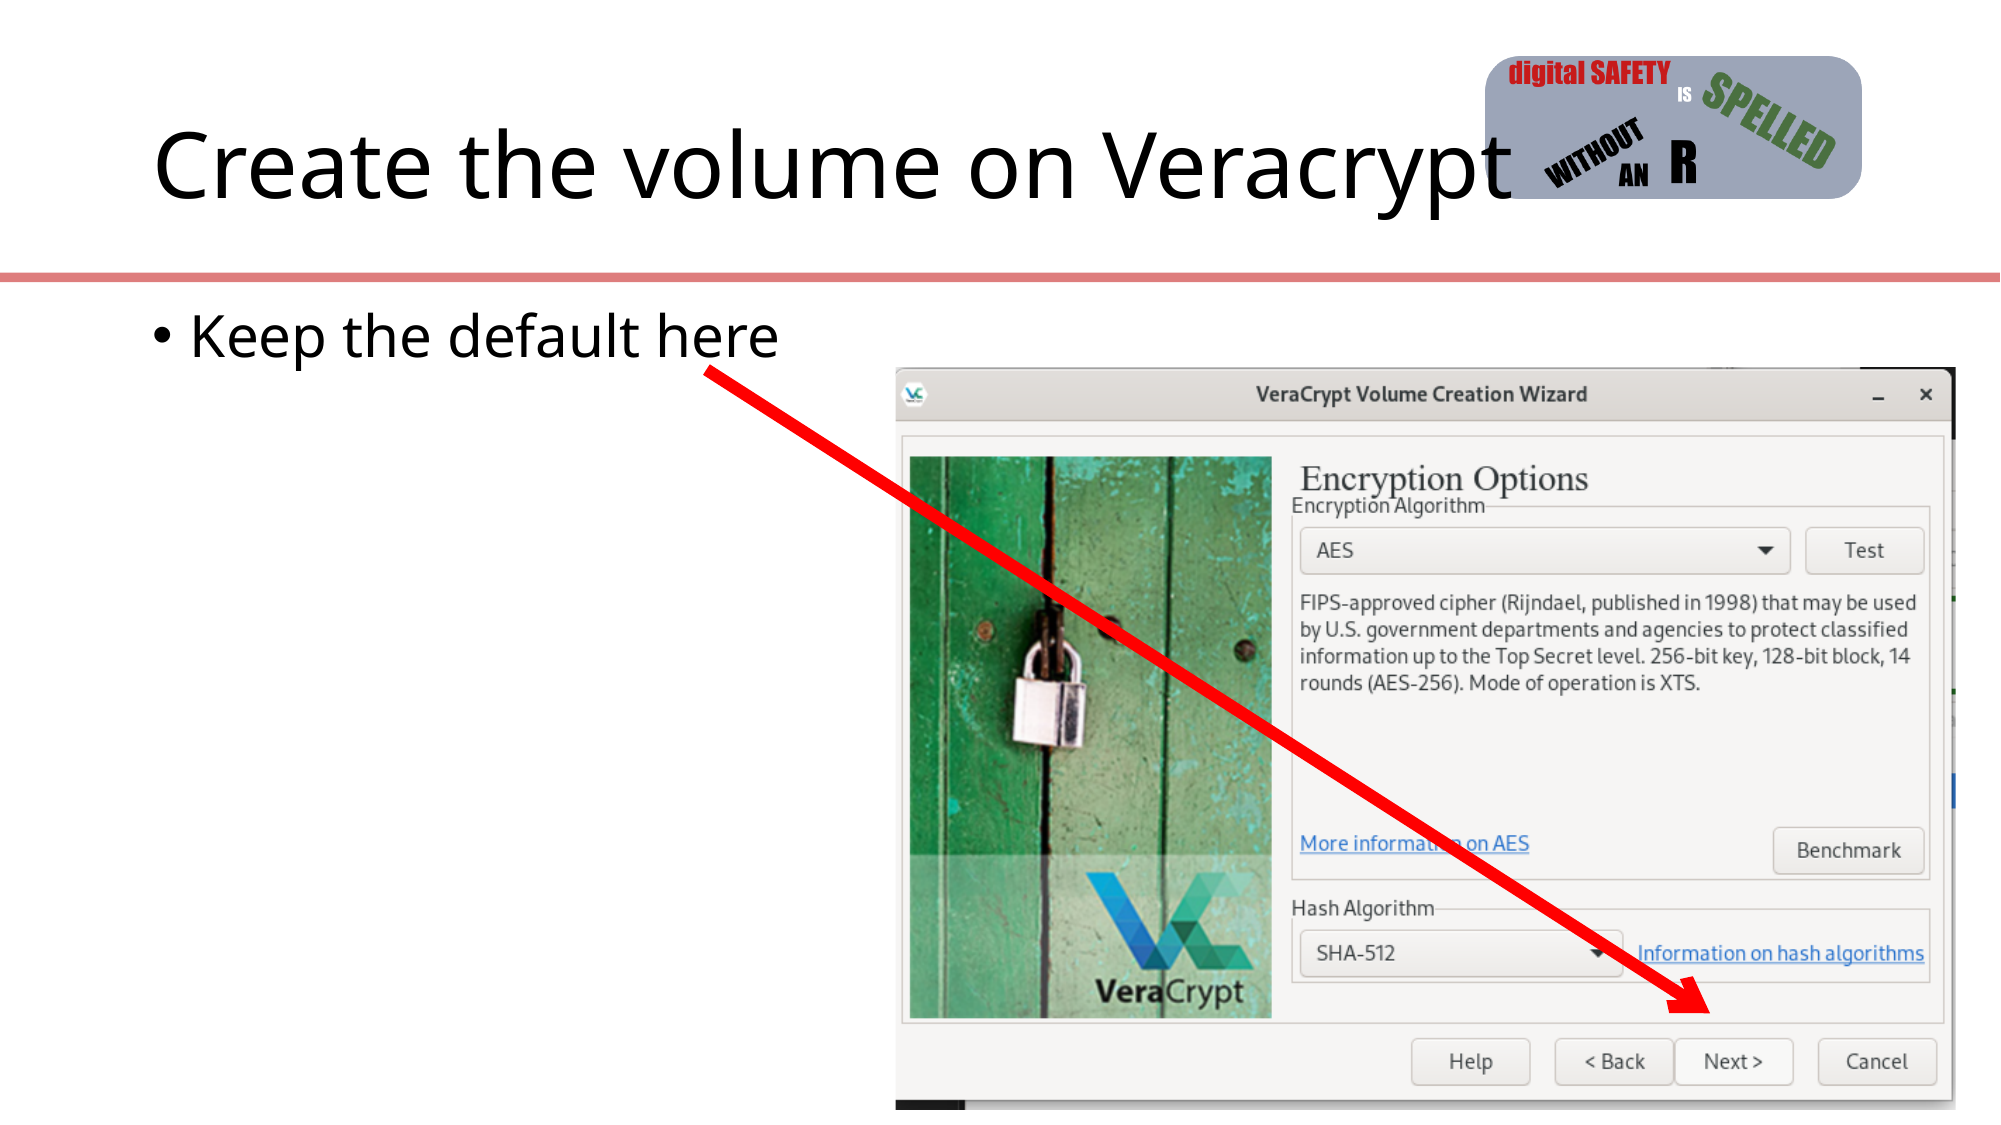

# Create the volume on Veracrypt
Keep the default here